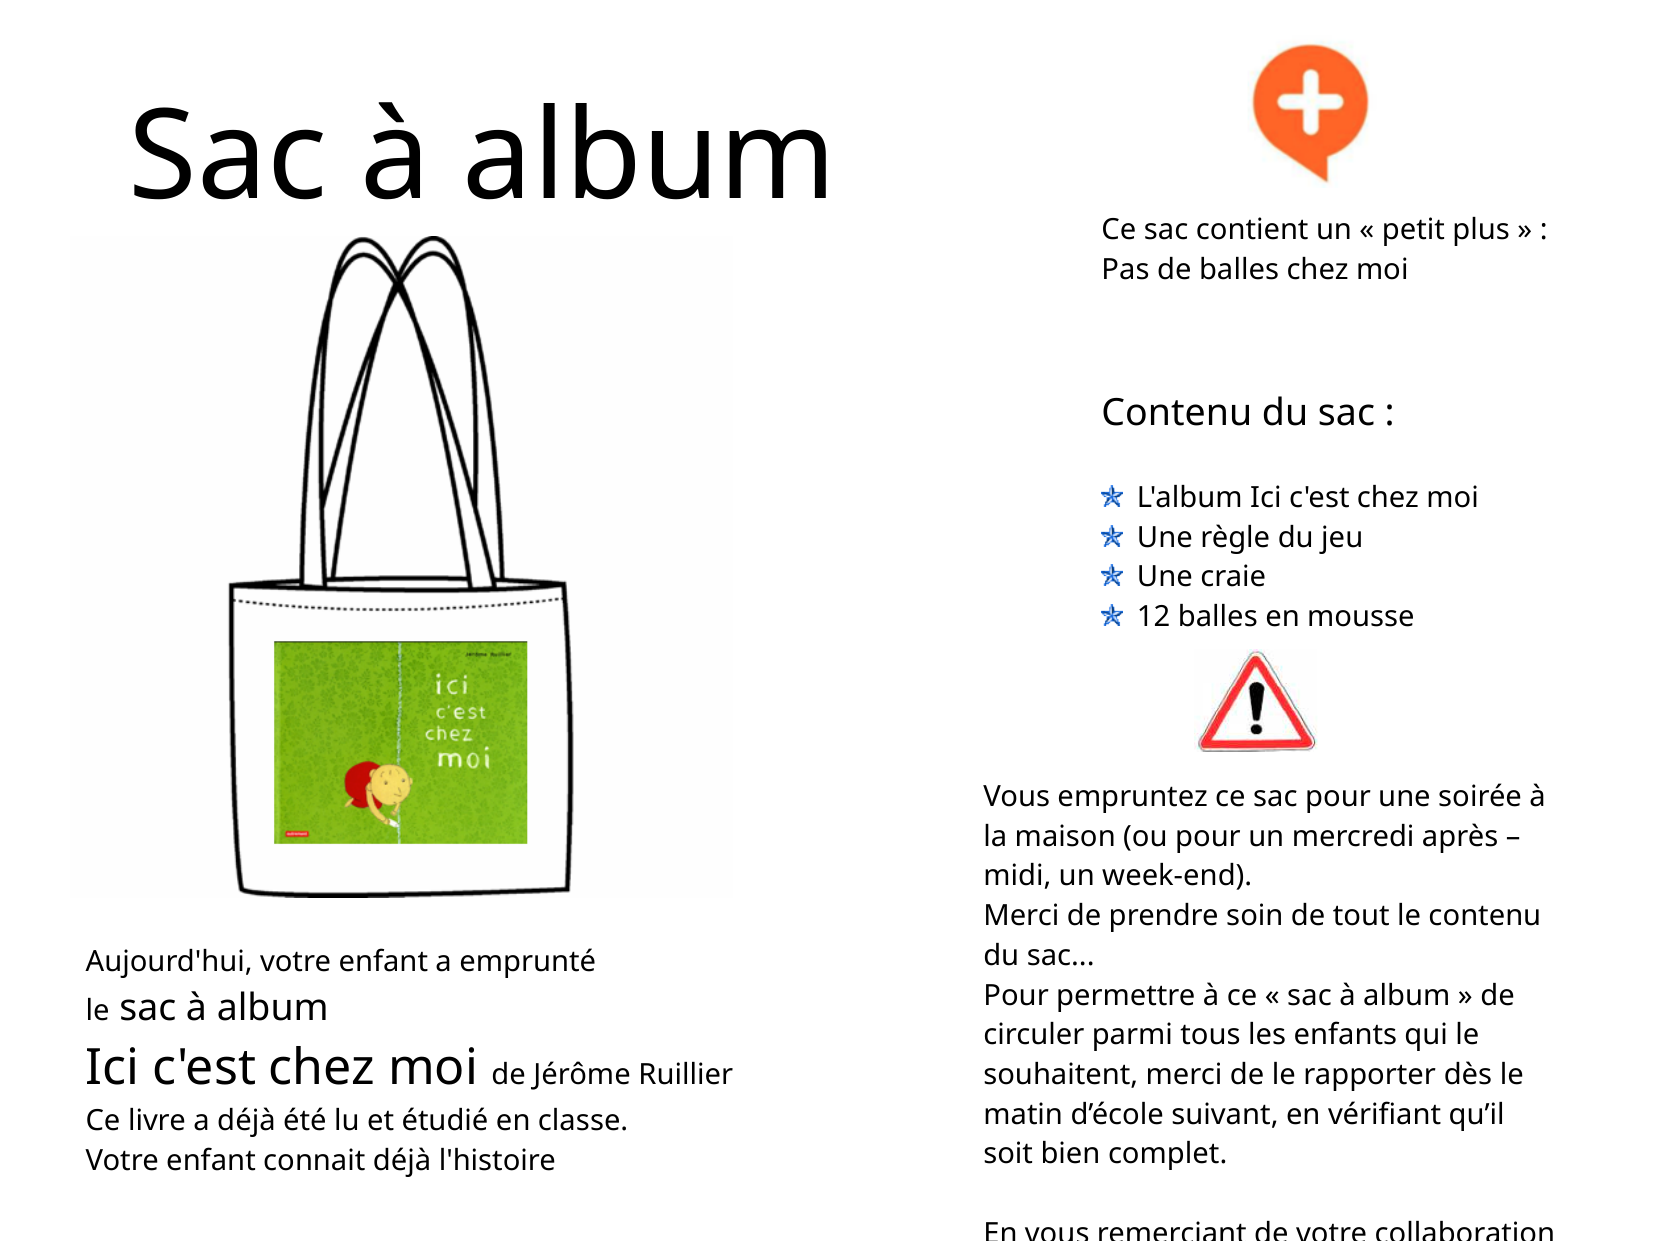

Sac à album
Ce sac contient un « petit plus » :
Pas de balles chez moi
Contenu du sac :
L'album Ici c'est chez moi
Une règle du jeu
Une craie
12 balles en mousse
Vous empruntez ce sac pour une soirée à la maison (ou pour un mercredi après – midi, un week-end).
Merci de prendre soin de tout le contenu du sac...
Pour permettre à ce « sac à album » de circuler parmi tous les enfants qui le souhaitent, merci de le rapporter dès le matin d’école suivant, en vérifiant qu’il soit bien complet.
En vous remerciant de votre collaboration
Aujourd'hui, votre enfant a emprunté
le sac à album
Ici c'est chez moi de Jérôme Ruillier
Ce livre a déjà été lu et étudié en classe.
Votre enfant connait déjà l'histoire